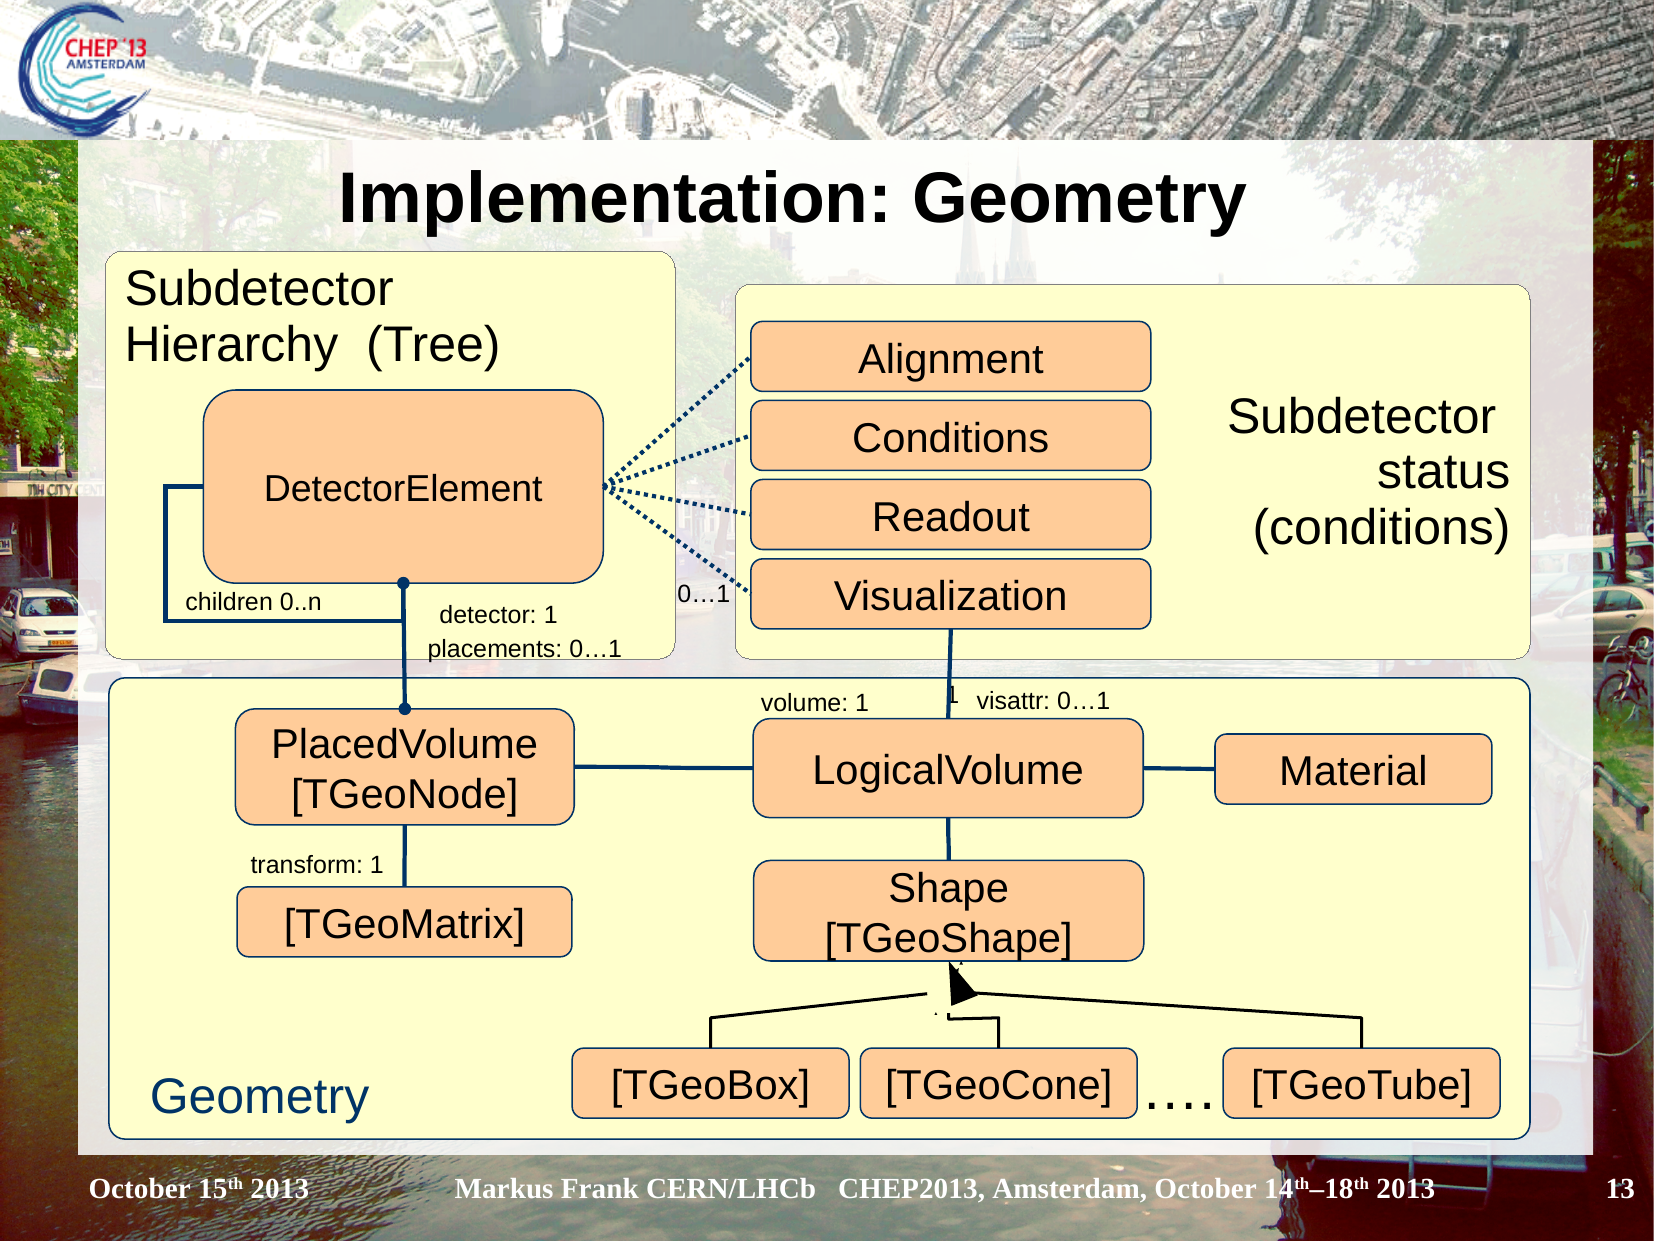

# Implementation: Geometry
Subdetector
Hierarchy (Tree)
Subdetector
status
(conditions)
Alignment
DetectorElement
Conditions
Readout
Visualization
0…1
children 0..n
detector: 1
placements: 0…1
 1
visattr: 0…1
 volume: 1
PlacedVolume
[TGeoNode]
LogicalVolume
Material
transform: 1
Shape
[TGeoShape]
[TGeoMatrix]
[TGeoBox]
[TGeoCone]
[TGeoTube]
….
Geometry
1-2 October 2013
CLIC Detector and Physics Collaboration Meeting, Markus Frank CERN/LHCb
13